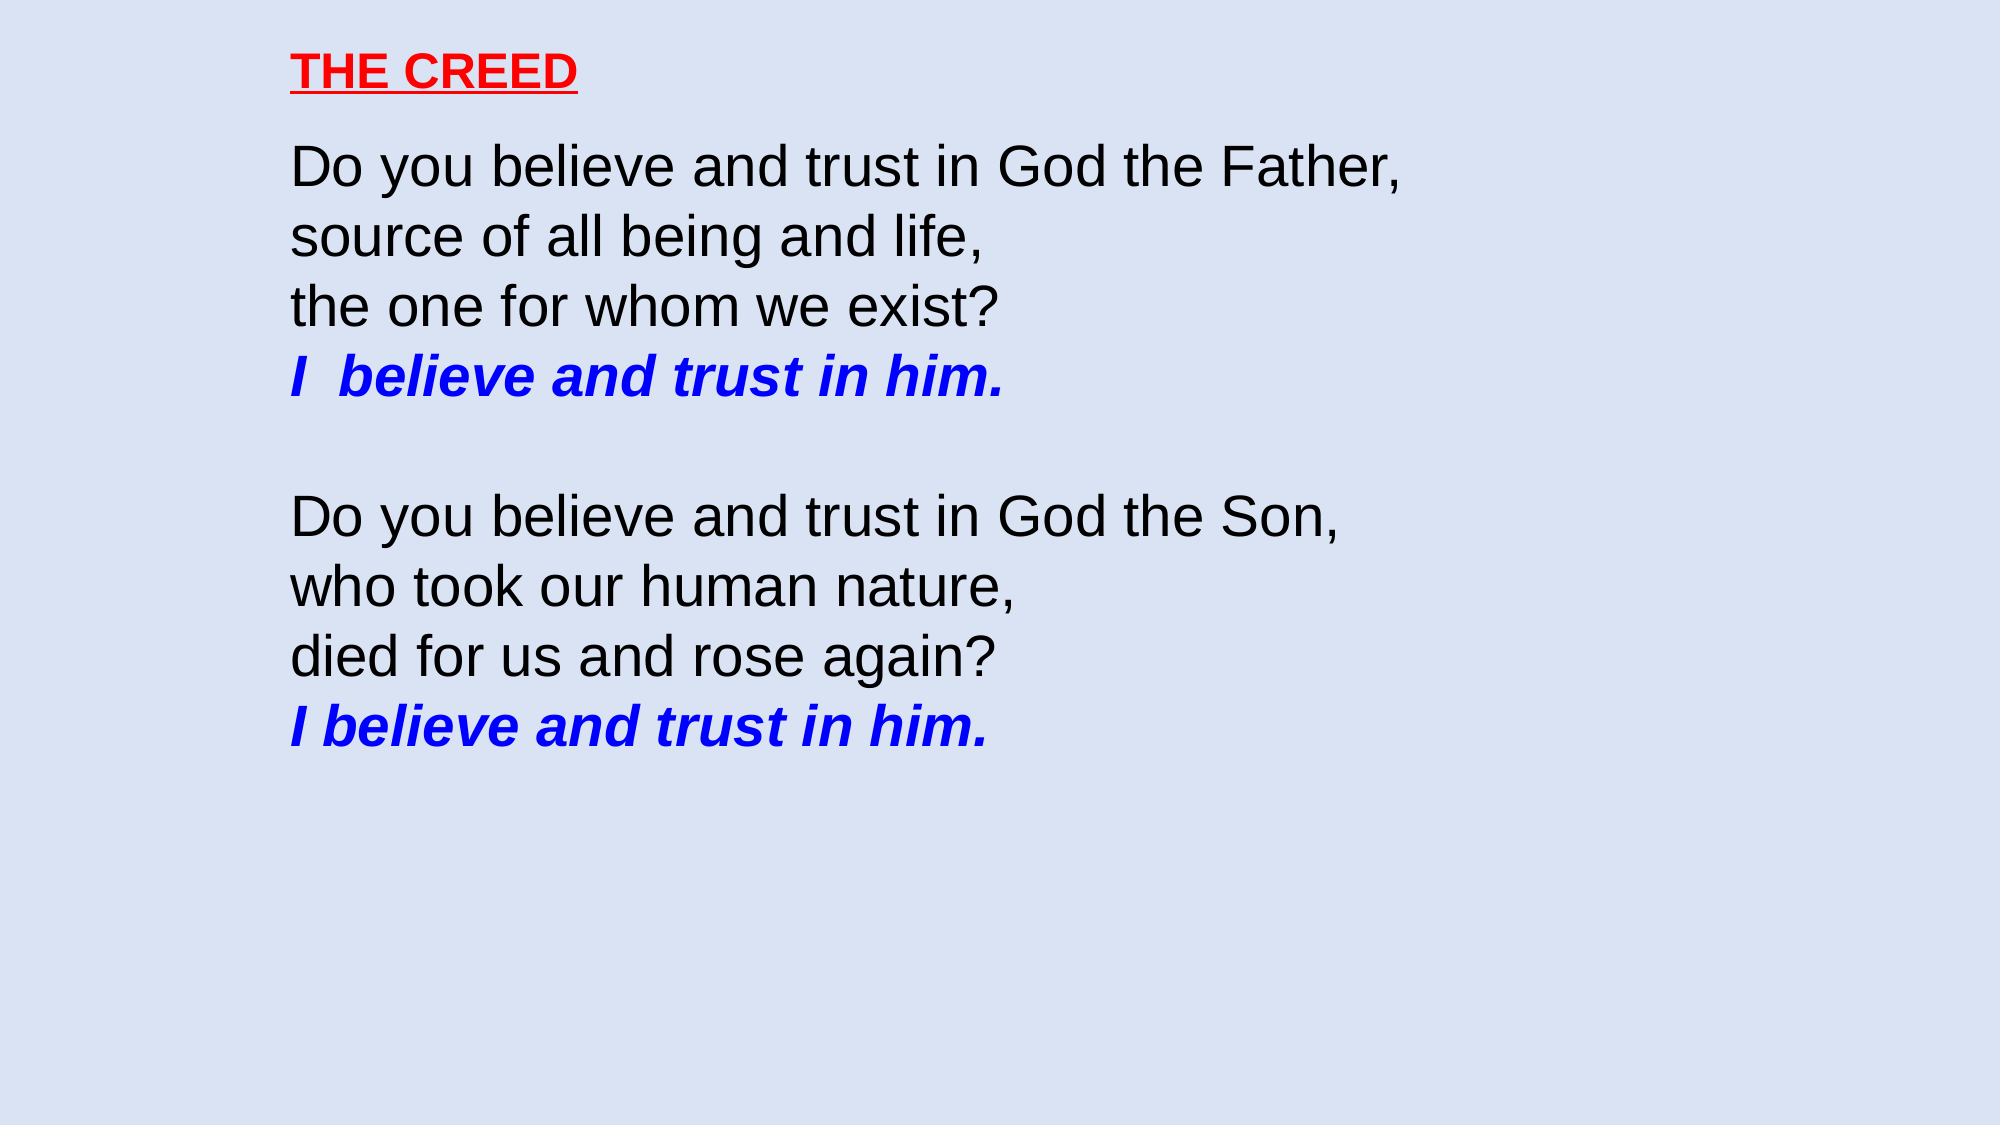

THE CREED
Do you believe and trust in God the Father,
source of all being and life,
the one for whom we exist?
I believe and trust in him.
Do you believe and trust in God the Son,
who took our human nature,
died for us and rose again?
I believe and trust in him.